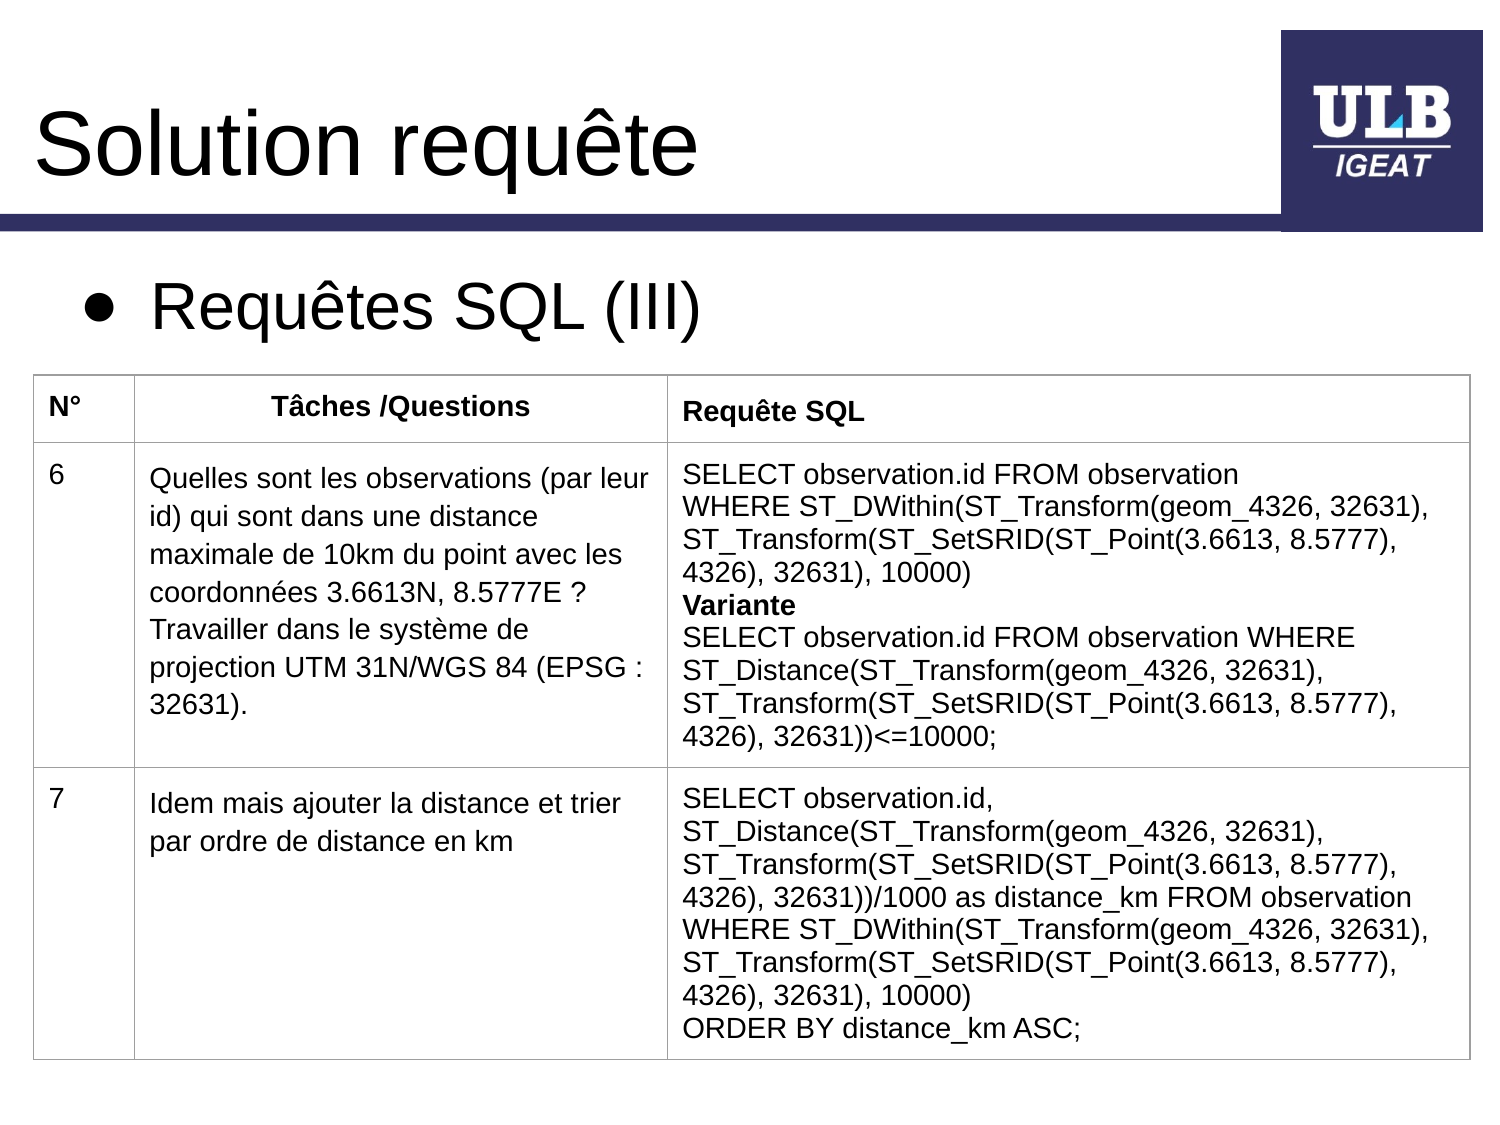

# Solution requête
Requêtes SQL (III)
| N° | Tâches /Questions | Requête SQL |
| --- | --- | --- |
| 6 | Quelles sont les observations (par leur id) qui sont dans une distance maximale de 10km du point avec les coordonnées 3.6613N, 8.5777E ? Travailler dans le système de projection UTM 31N/WGS 84 (EPSG : 32631). | SELECT observation.id FROM observation WHERE ST\_DWithin(ST\_Transform(geom\_4326, 32631), ST\_Transform(ST\_SetSRID(ST\_Point(3.6613, 8.5777), 4326), 32631), 10000) Variante SELECT observation.id FROM observation WHERE ST\_Distance(ST\_Transform(geom\_4326, 32631), ST\_Transform(ST\_SetSRID(ST\_Point(3.6613, 8.5777), 4326), 32631))<=10000; |
| 7 | Idem mais ajouter la distance et trier par ordre de distance en km | SELECT observation.id, ST\_Distance(ST\_Transform(geom\_4326, 32631), ST\_Transform(ST\_SetSRID(ST\_Point(3.6613, 8.5777), 4326), 32631))/1000 as distance\_km FROM observation WHERE ST\_DWithin(ST\_Transform(geom\_4326, 32631), ST\_Transform(ST\_SetSRID(ST\_Point(3.6613, 8.5777), 4326), 32631), 10000) ORDER BY distance\_km ASC; |